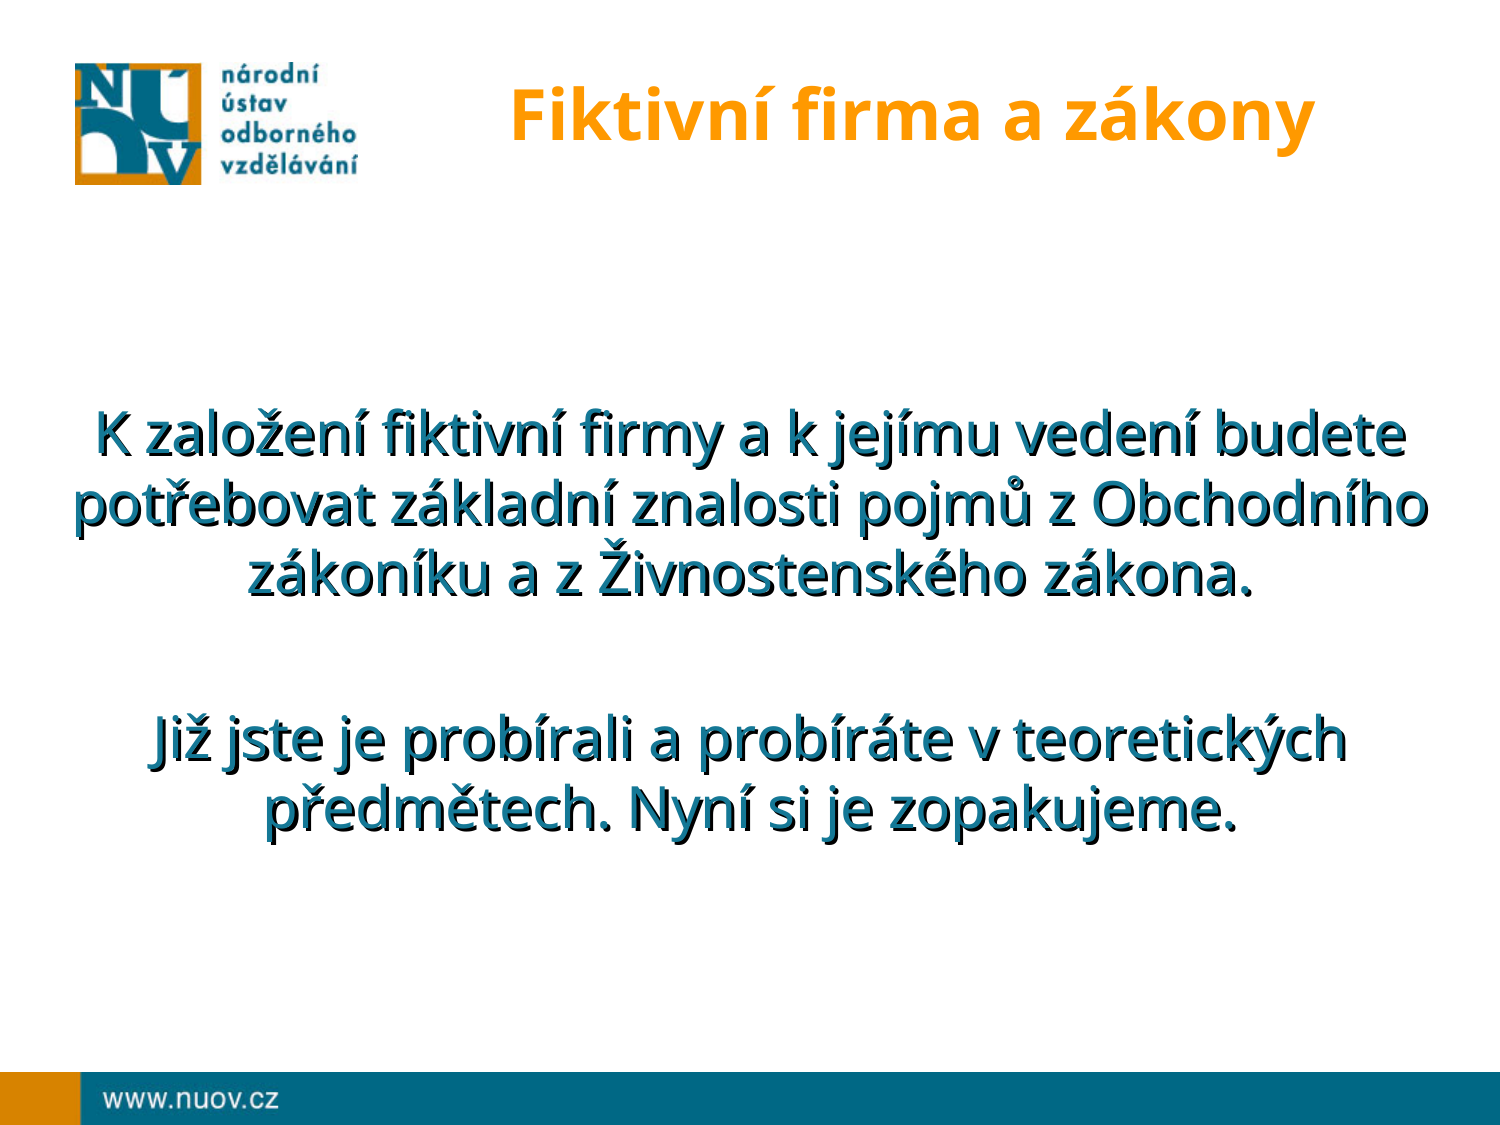

# Fiktivní firma a zákony
K založení fiktivní firmy a k jejímu vedení budete potřebovat základní znalosti pojmů z Obchodního zákoníku a z Živnostenského zákona.
Již jste je probírali a probíráte v teoretických předmětech. Nyní si je zopakujeme.